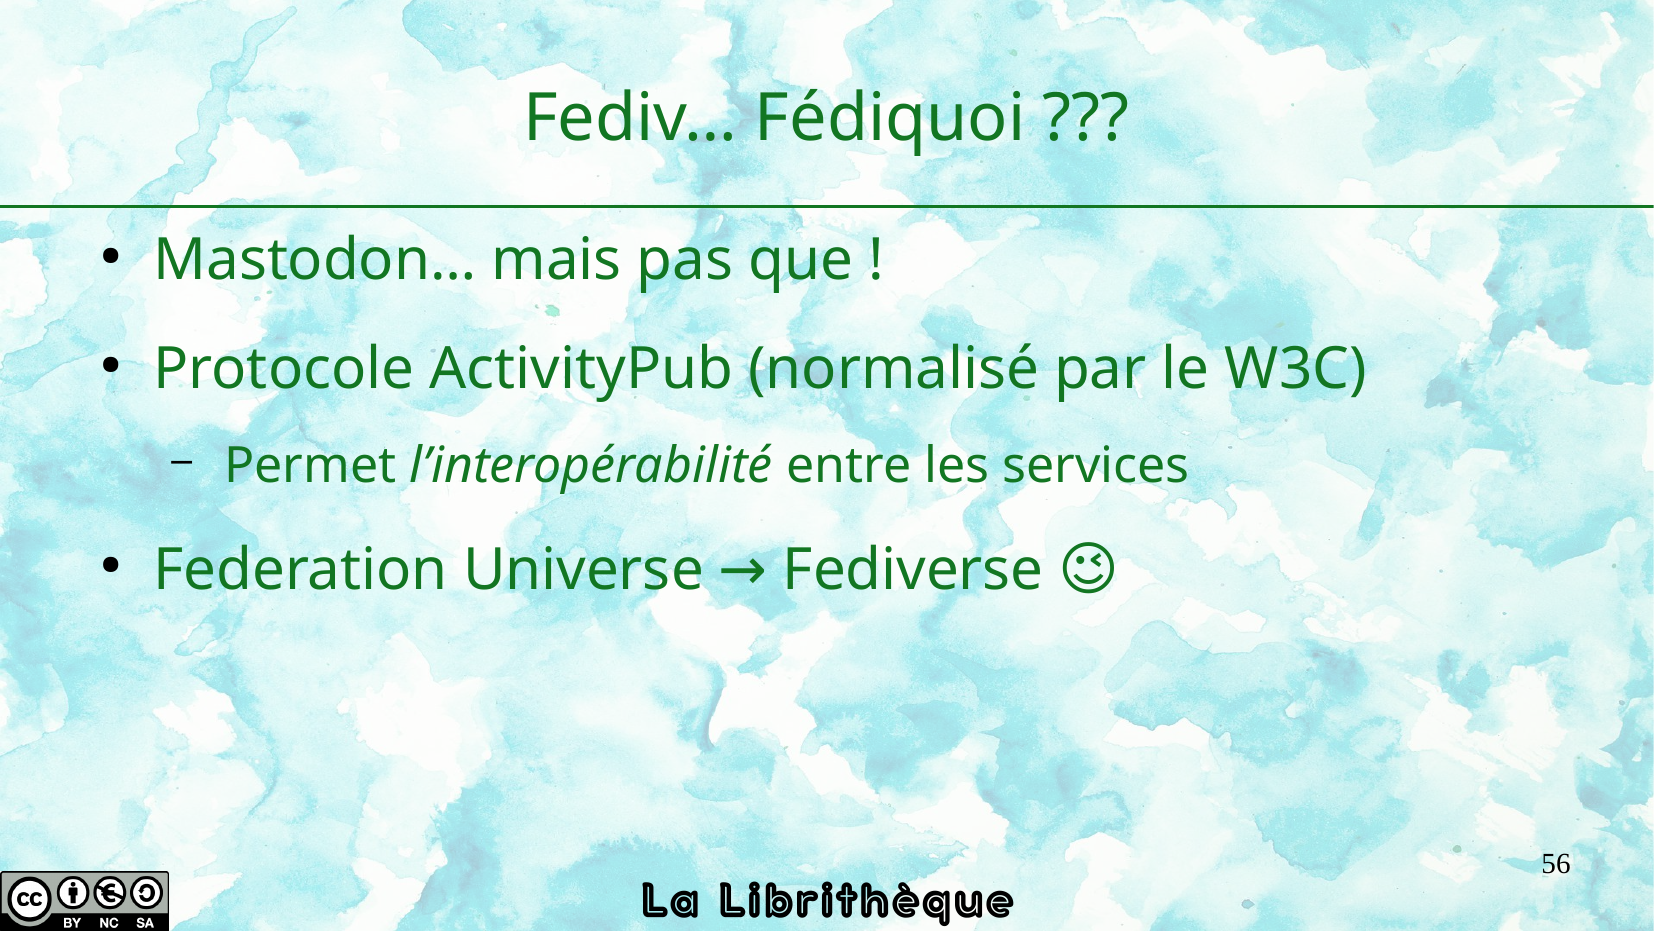

# Fediv… Fédiquoi ???
Mastodon… mais pas que !
Protocole ActivityPub (normalisé par le W3C)
Permet l’interopérabilité entre les services
Federation Universe → Fediverse 😉
56